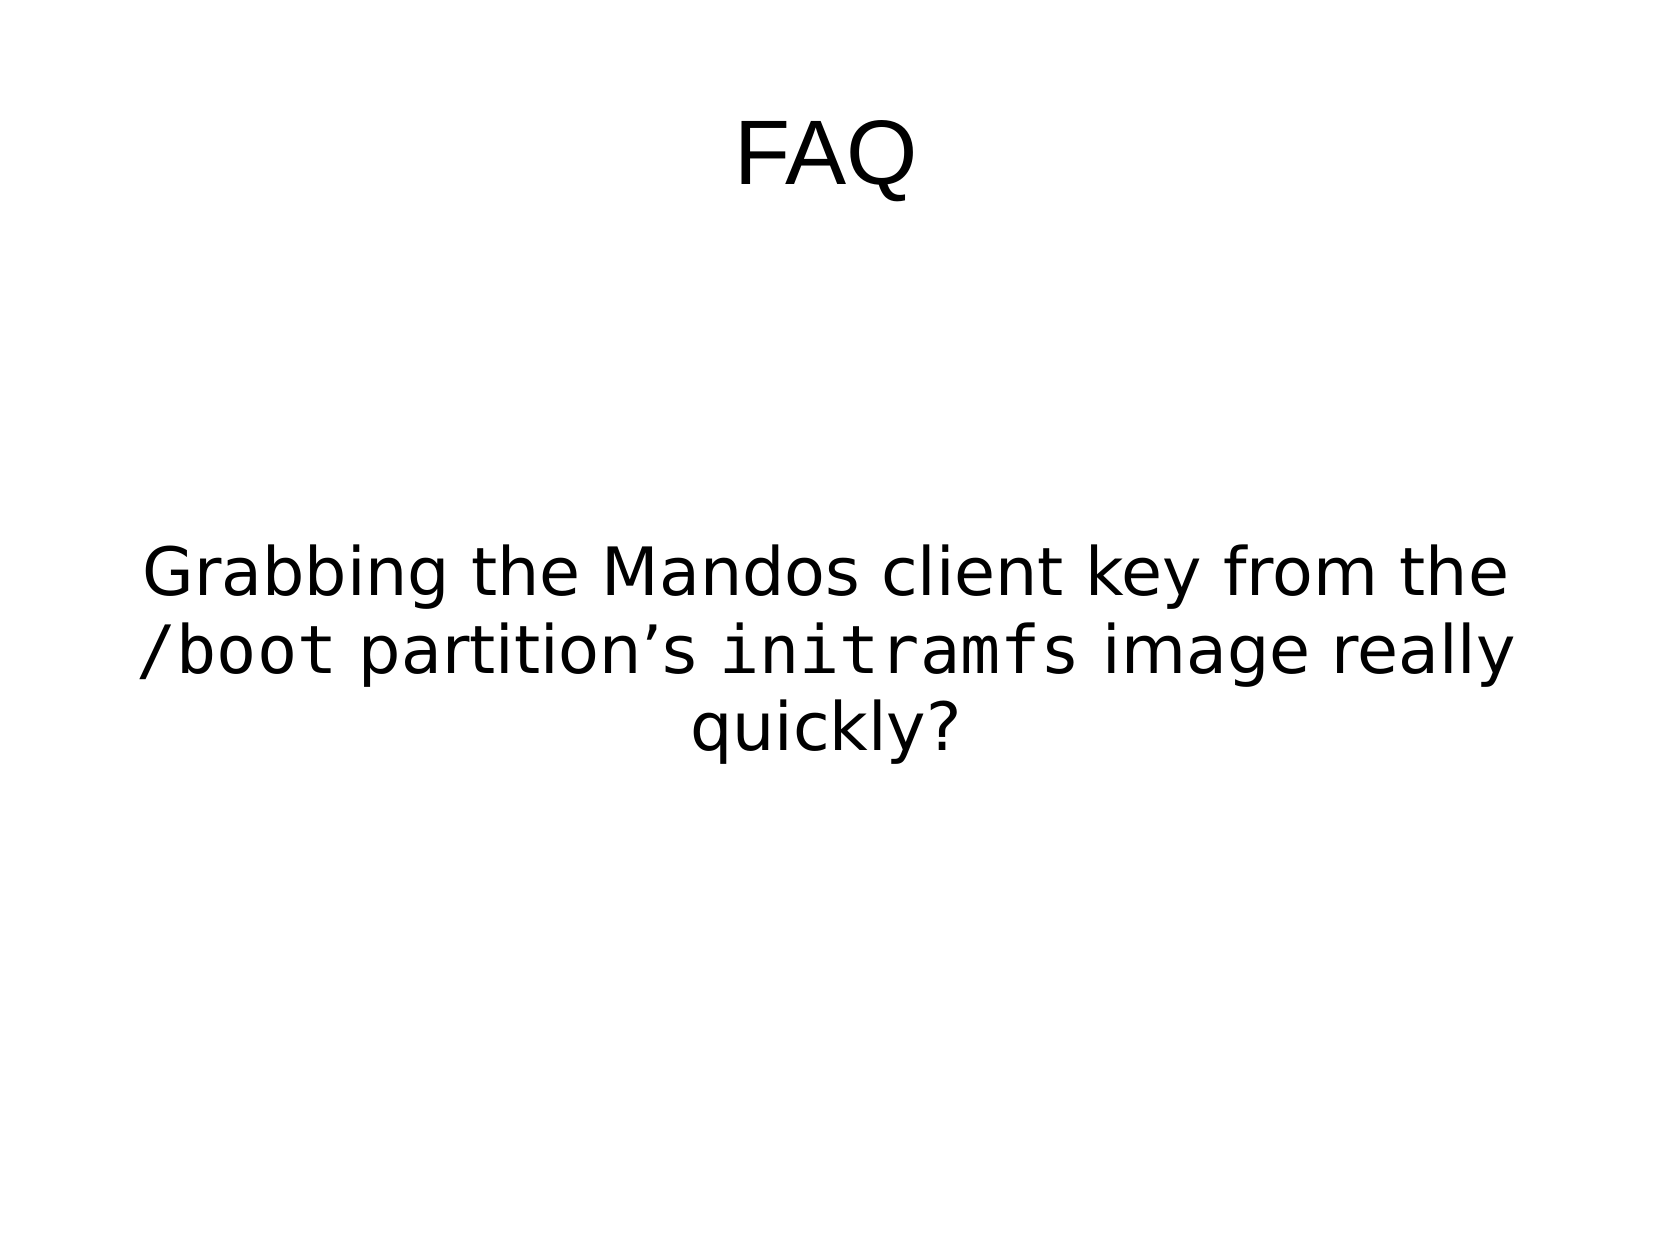

FAQ
# Grabbing the Mandos client key from the /boot partition’s initramfs image really quickly?